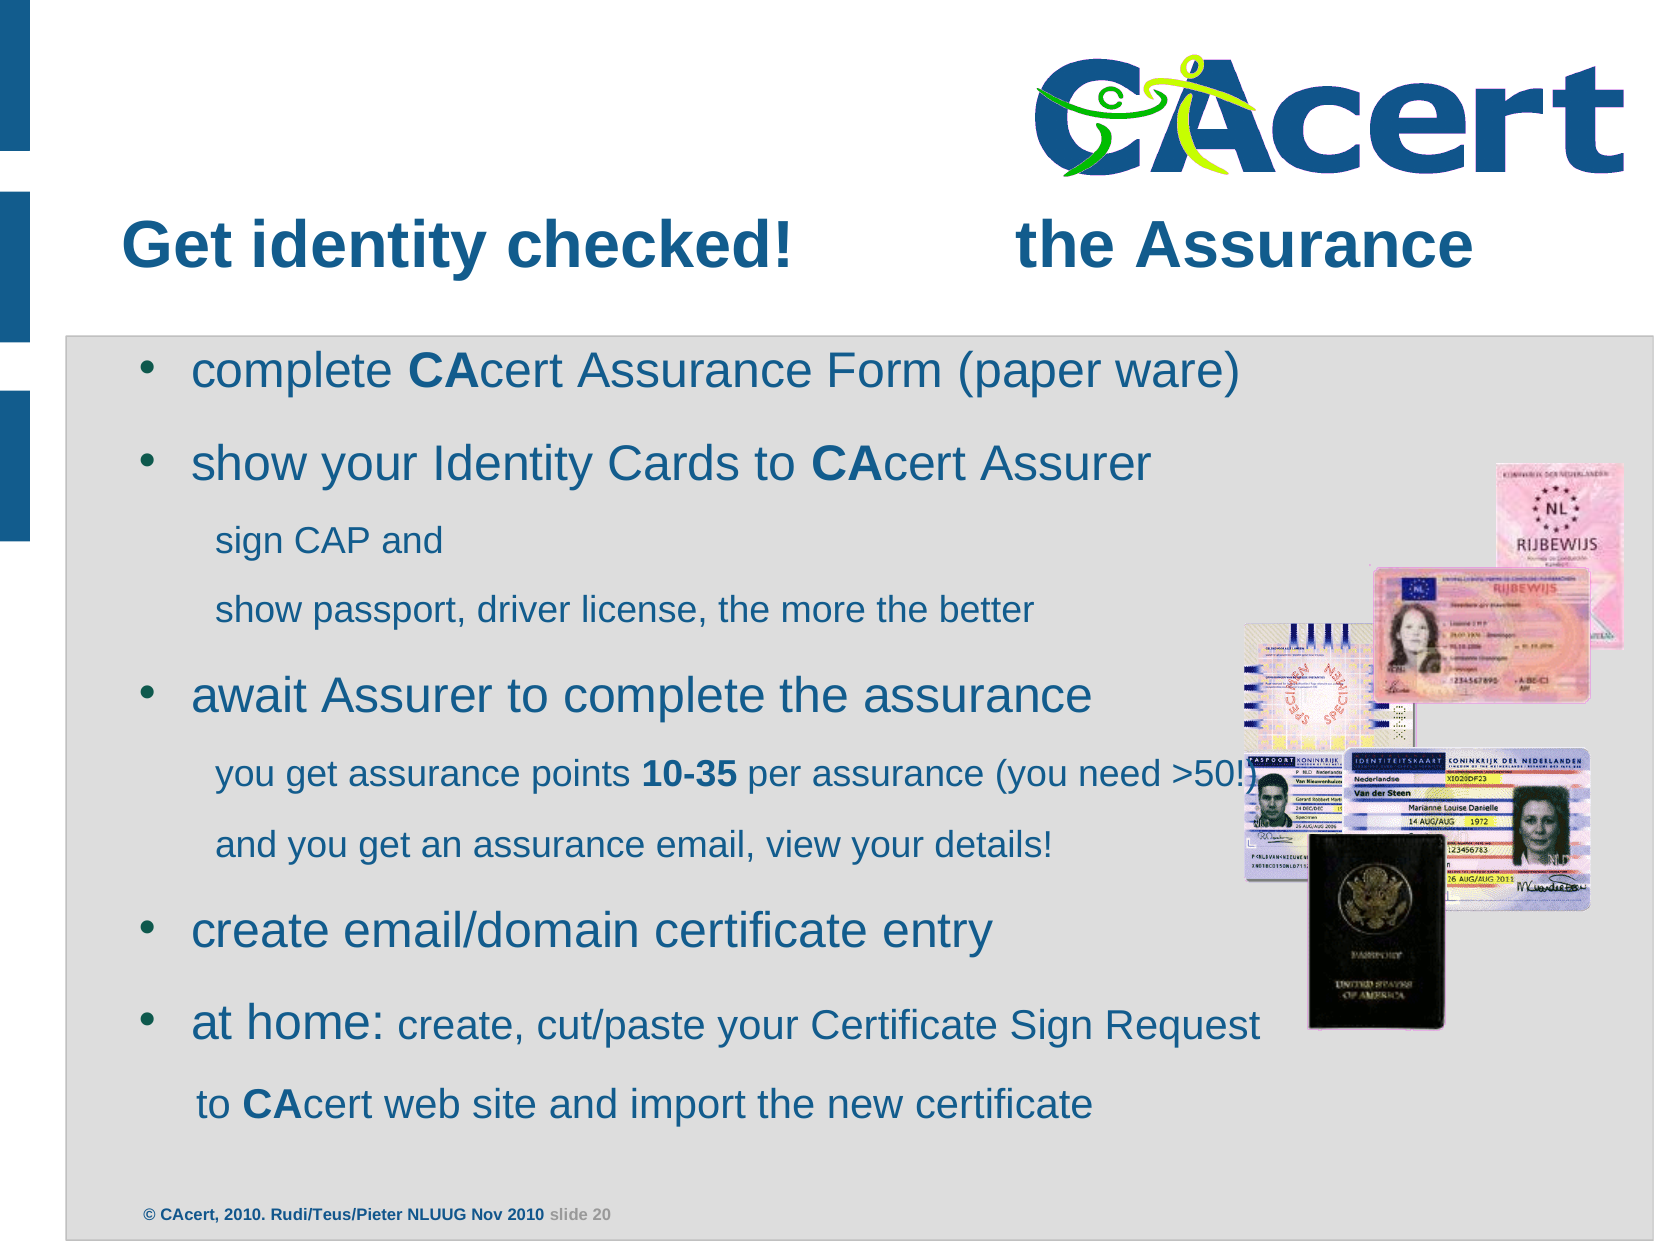

# Get identity checked! the Assurance
complete CAcert Assurance Form (paper ware)‏
show your Identity Cards to CAcert Assurer
sign CAP and
show passport, driver license, the more the better
await Assurer to complete the assurance
you get assurance points 10-35 per assurance (you need >50!)‏
and you get an assurance email, view your details!
create email/domain certificate entry
at home: create, cut/paste your Certificate Sign Request
 to CAcert web site and import the new certificate